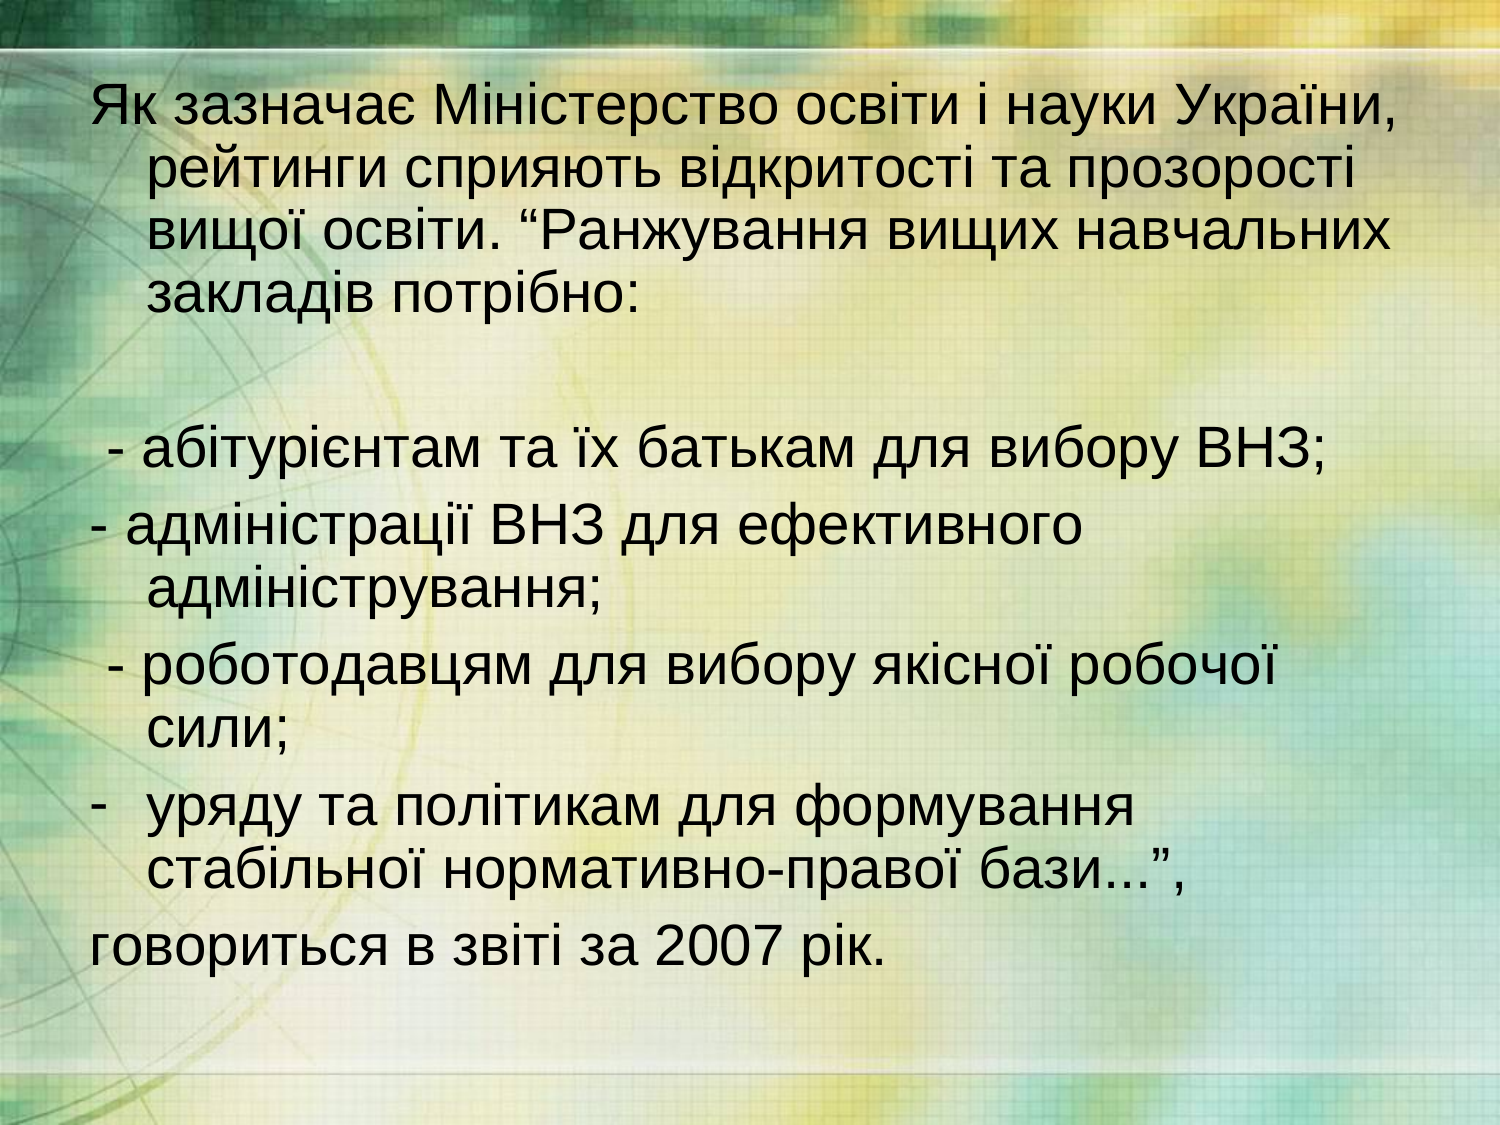

# Як зазначає Міністерство освіти і науки України, рейтинги сприяють відкритості та прозорості вищої освіти. “Ранжування вищих навчальних закладів потрібно:
 - абітурієнтам та їх батькам для вибору ВНЗ;
- адміністрації ВНЗ для ефективного адміністрування;
 - роботодавцям для вибору якісної робочої сили;
уряду та політикам для формування стабільної нормативно-правої бази...”,
говориться в звіті за 2007 рік.